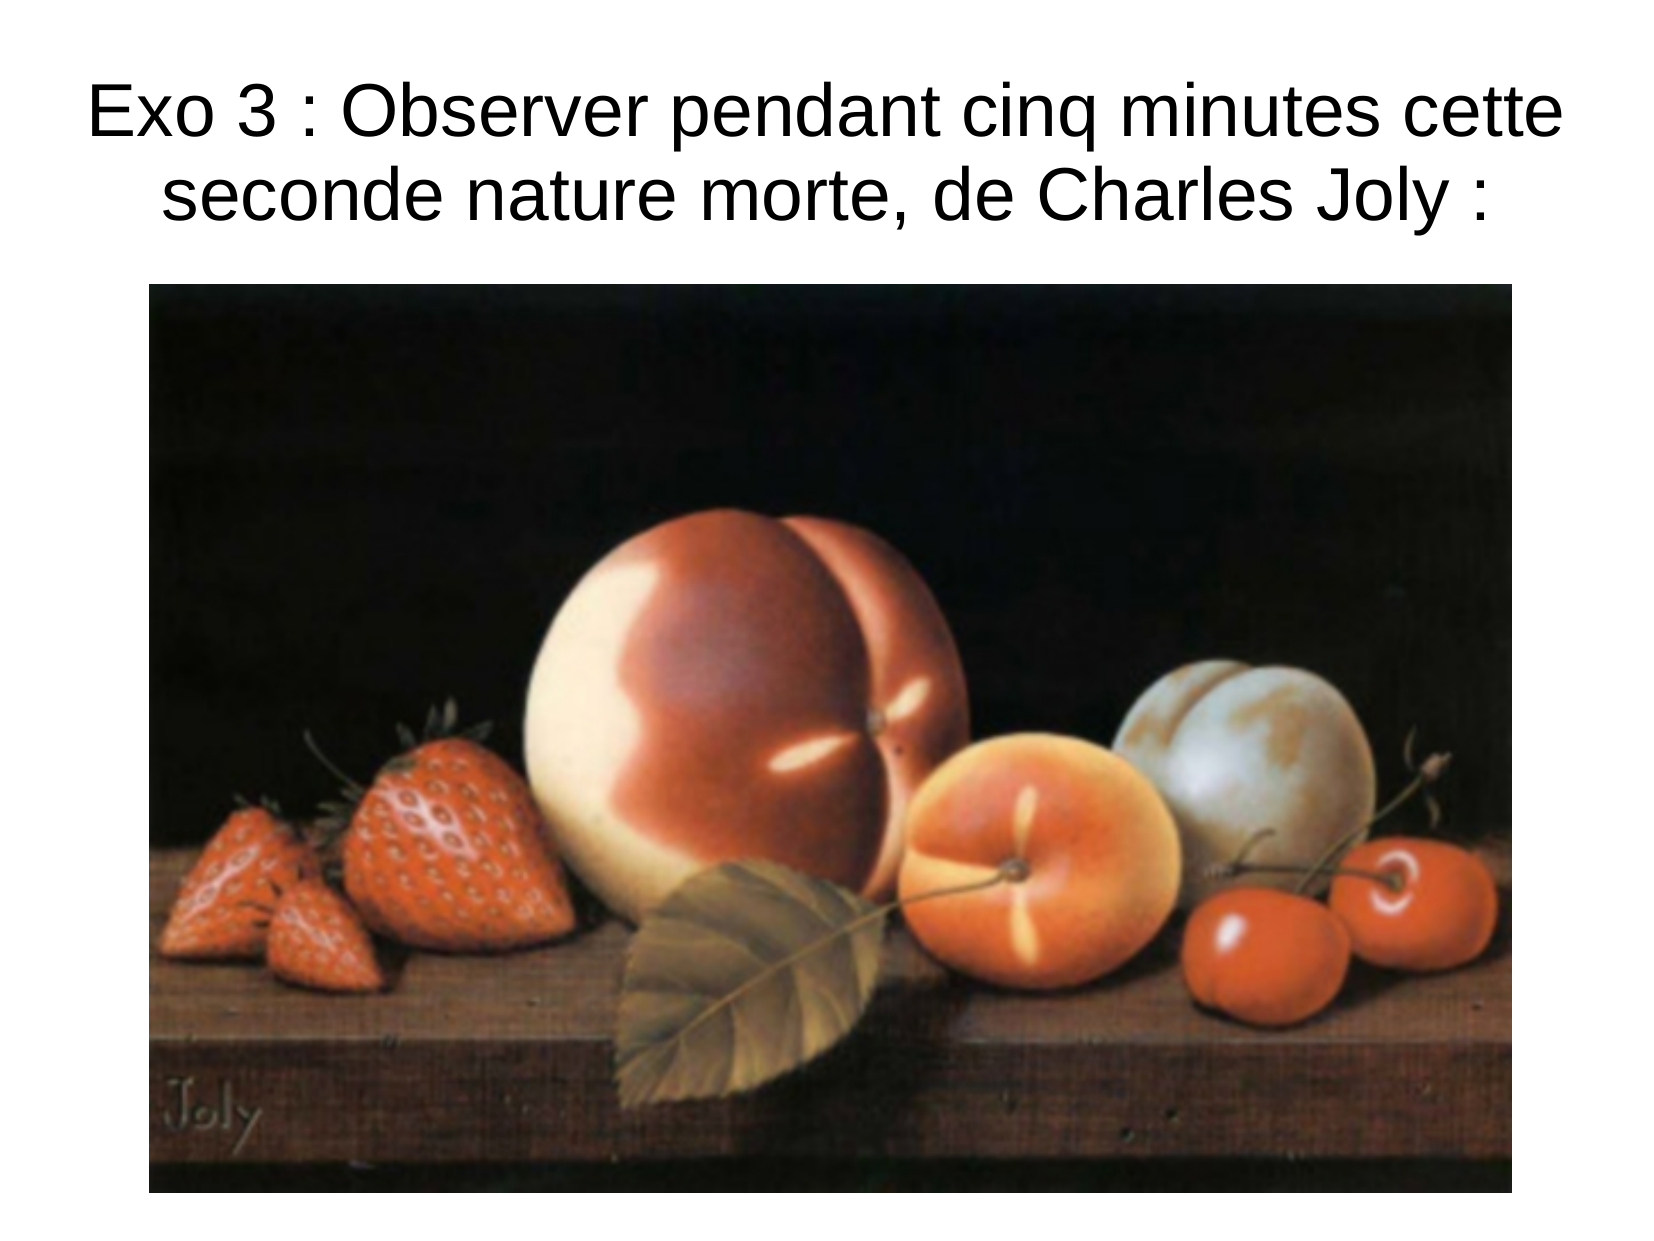

# Exo 3 : Observer pendant cinq minutes cette seconde nature morte, de Charles Joly :